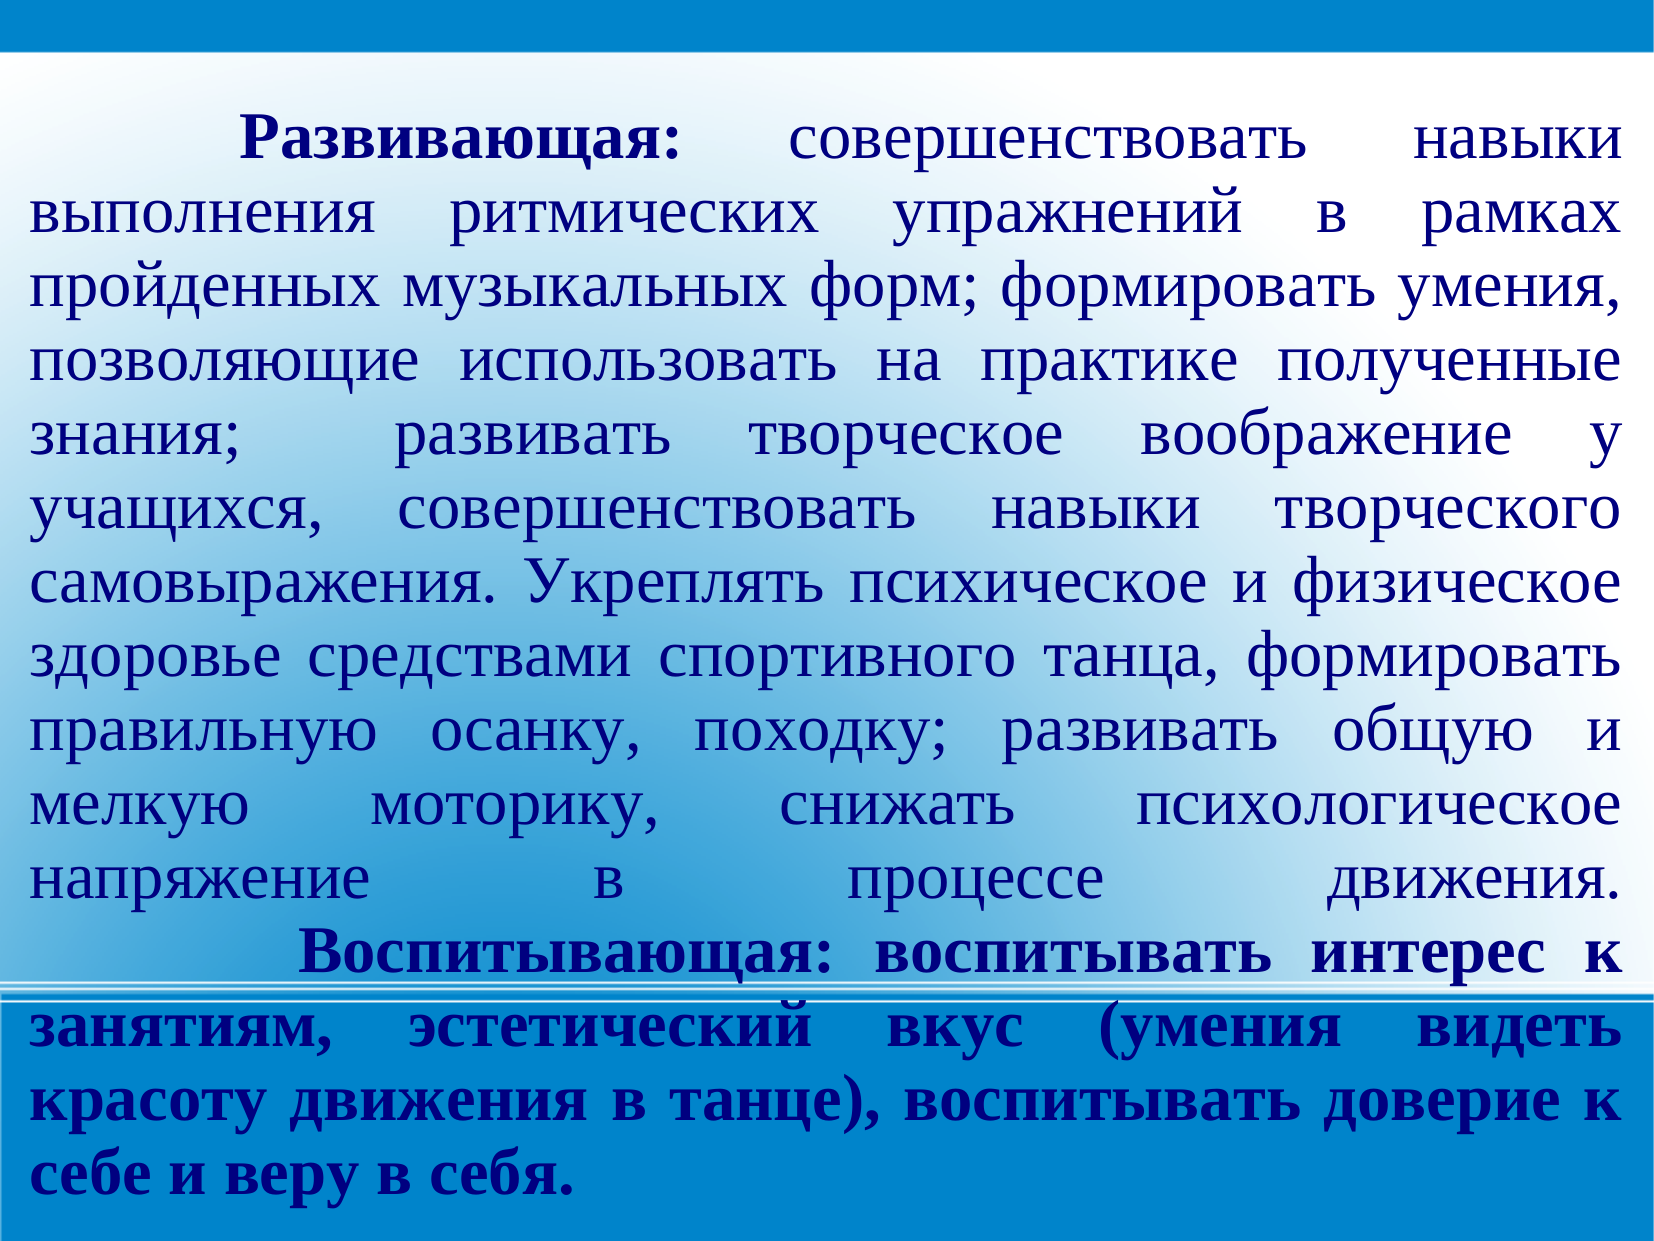

# Развивающая: совершенствовать навыки выполнения ритмических упражнений в рамках пройденных музыкальных форм; формировать умения, позволяющие использовать на практике полученные знания; развивать творческое воображение у учащихся, совершенствовать навыки творческого самовыражения. Укреплять психическое и физическое здоровье средствами спортивного танца, формировать правильную осанку, походку; развивать общую и мелкую моторику, снижать психологическое напряжение в процессе движения. Воспитывающая: воспитывать интерес к занятиям, эстетический вкус (умения видеть красоту движения в танце), воспитывать доверие к себе и веру в себя.